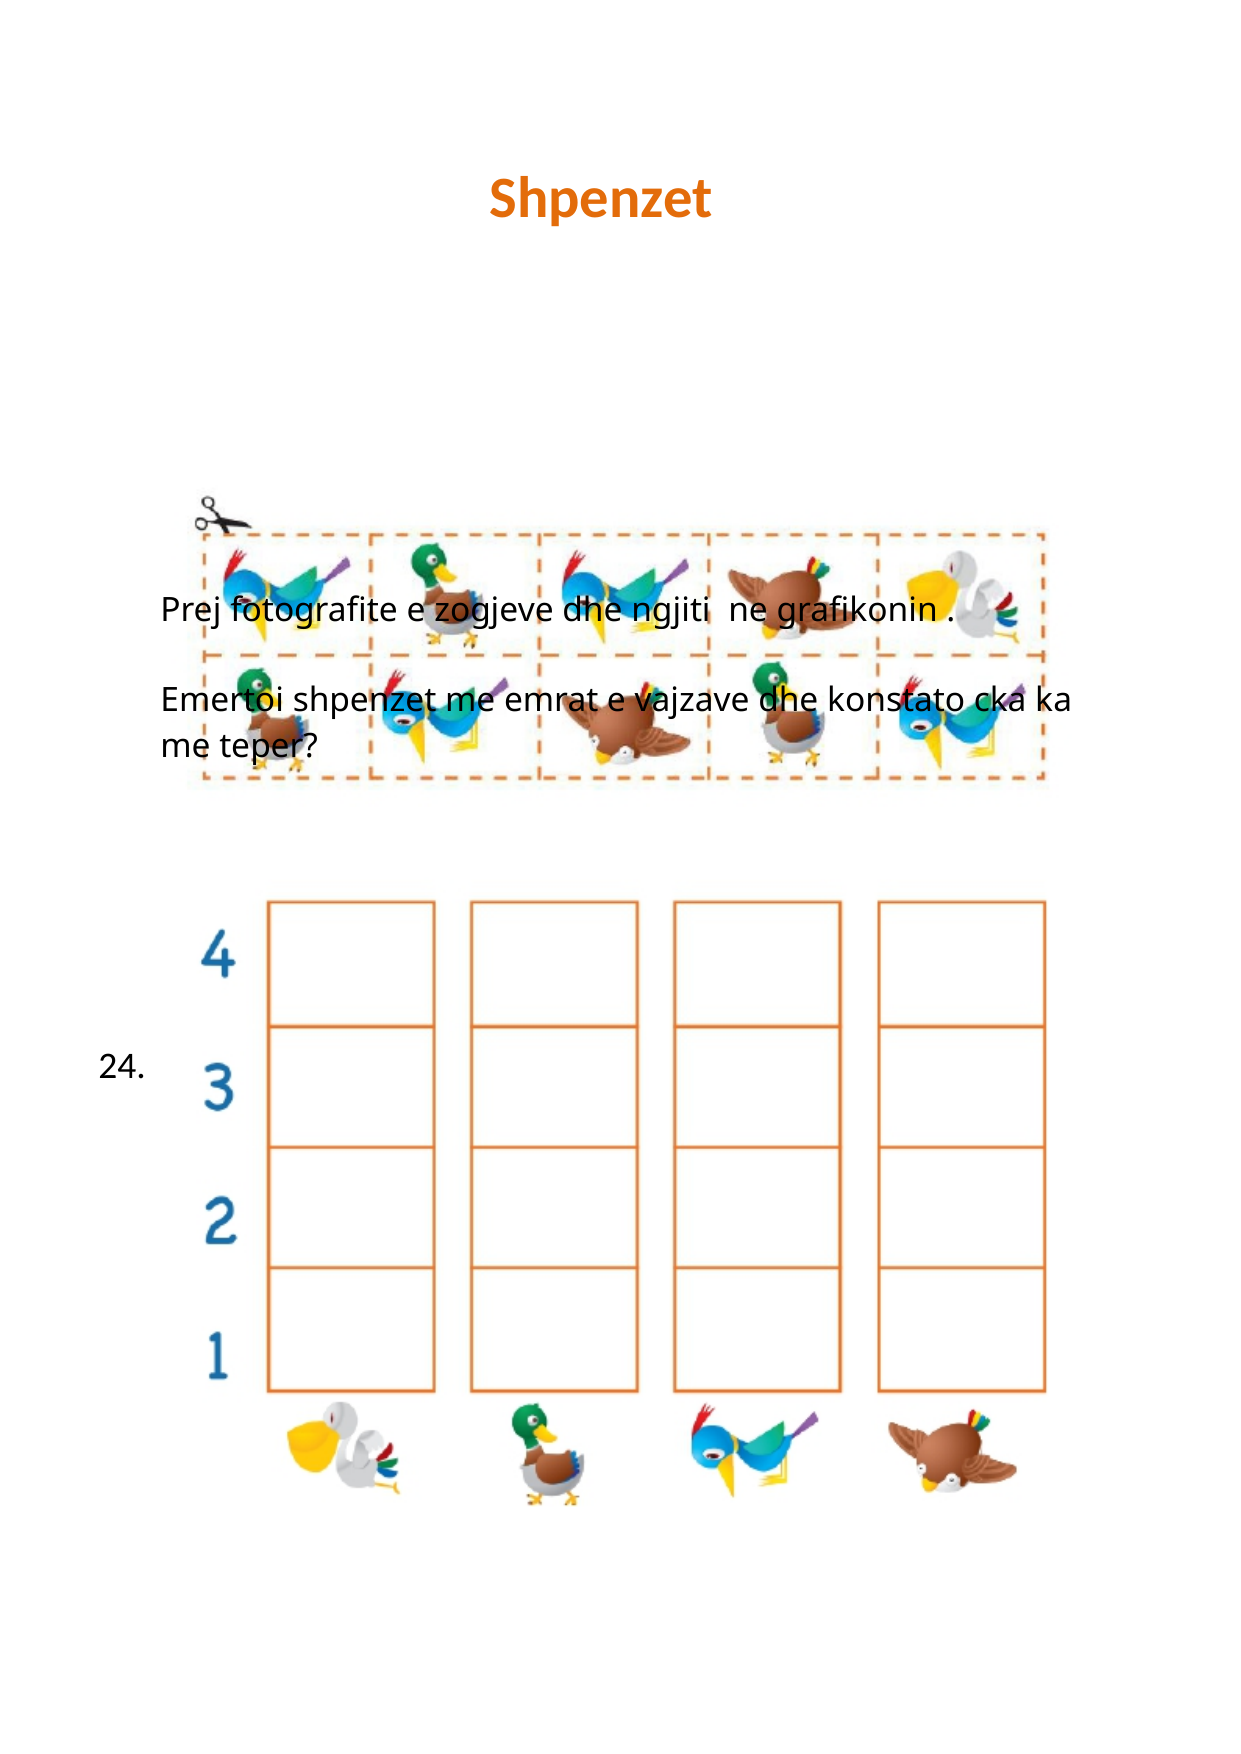

Shpenzet
Prej fotografite e zogjeve dhe ngjiti ne grafikonin .
Emertoi shpenzet me emrat e vajzave dhe konstato cka ka me teper?